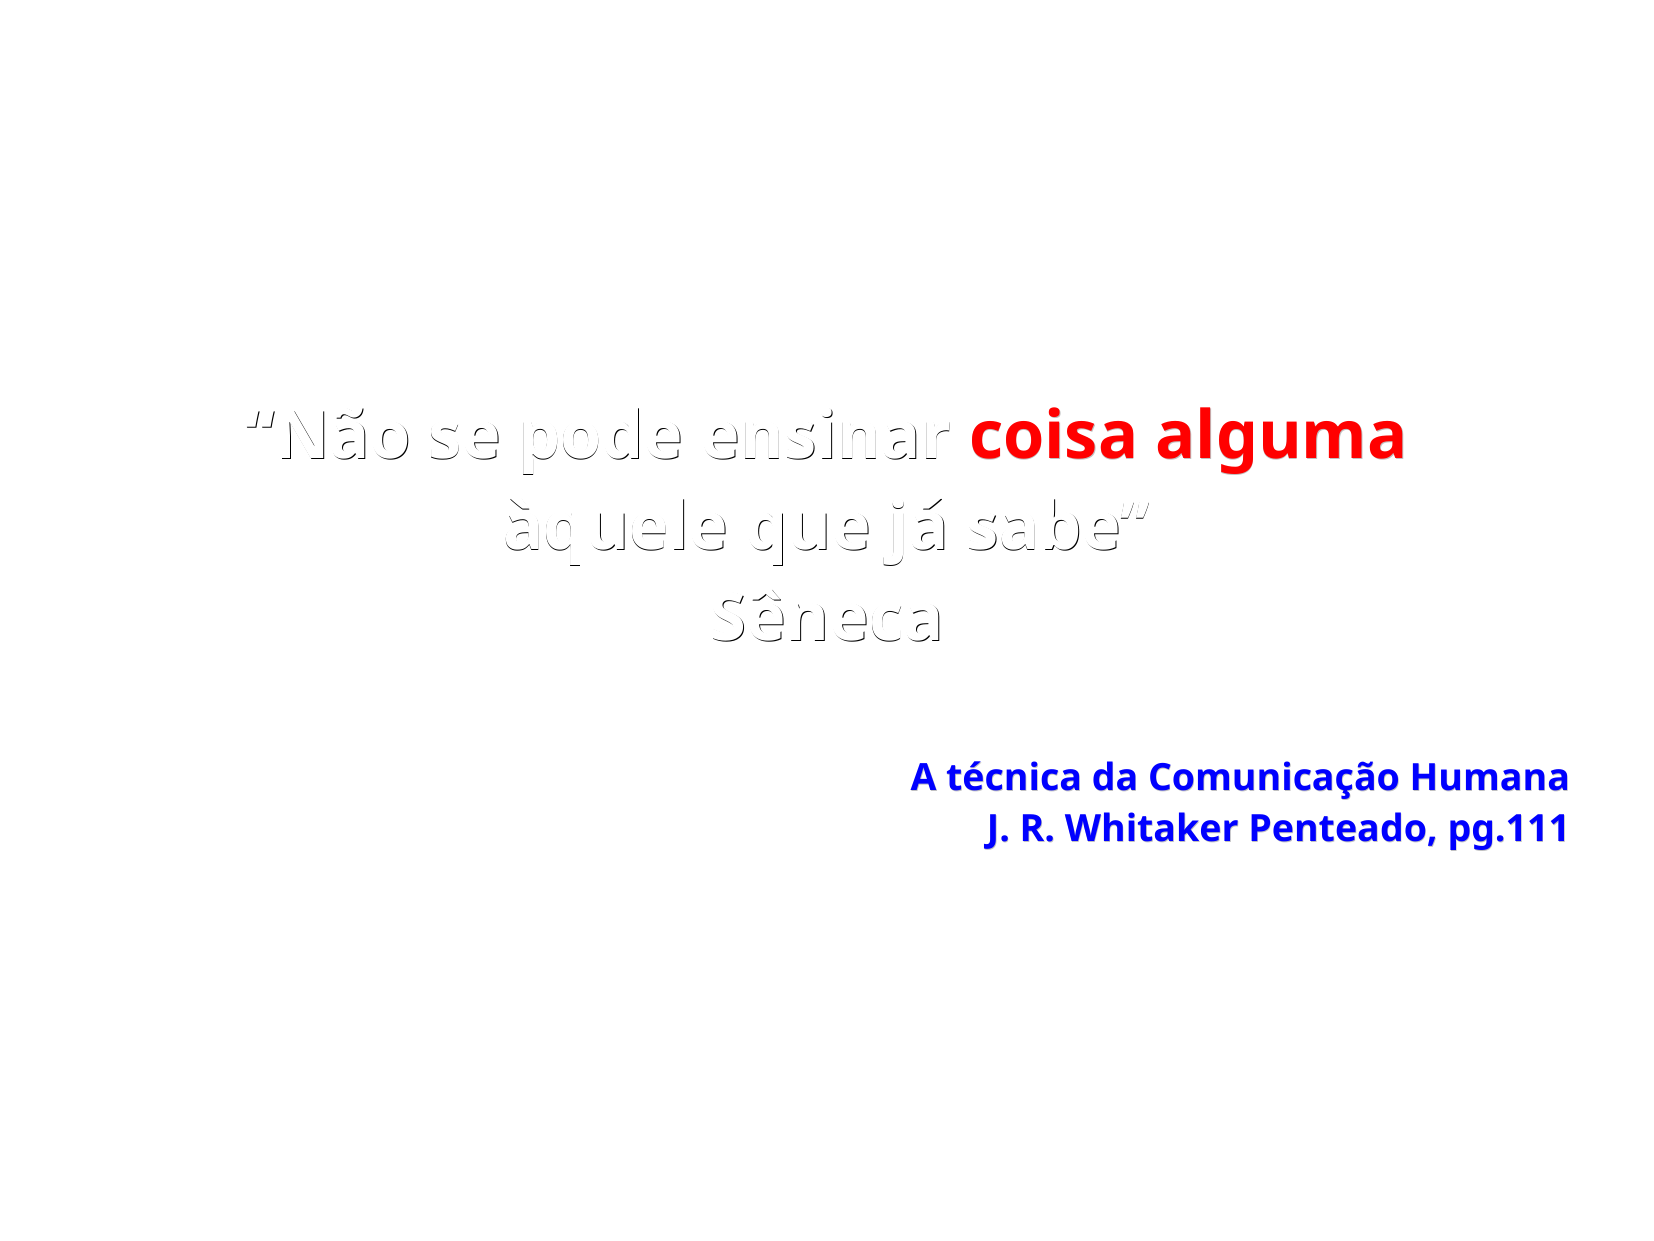

“Não se pode ensinar coisa alguma
àquele que já sabe”
Sêneca
A técnica da Comunicação Humana
J. R. Whitaker Penteado, pg.111